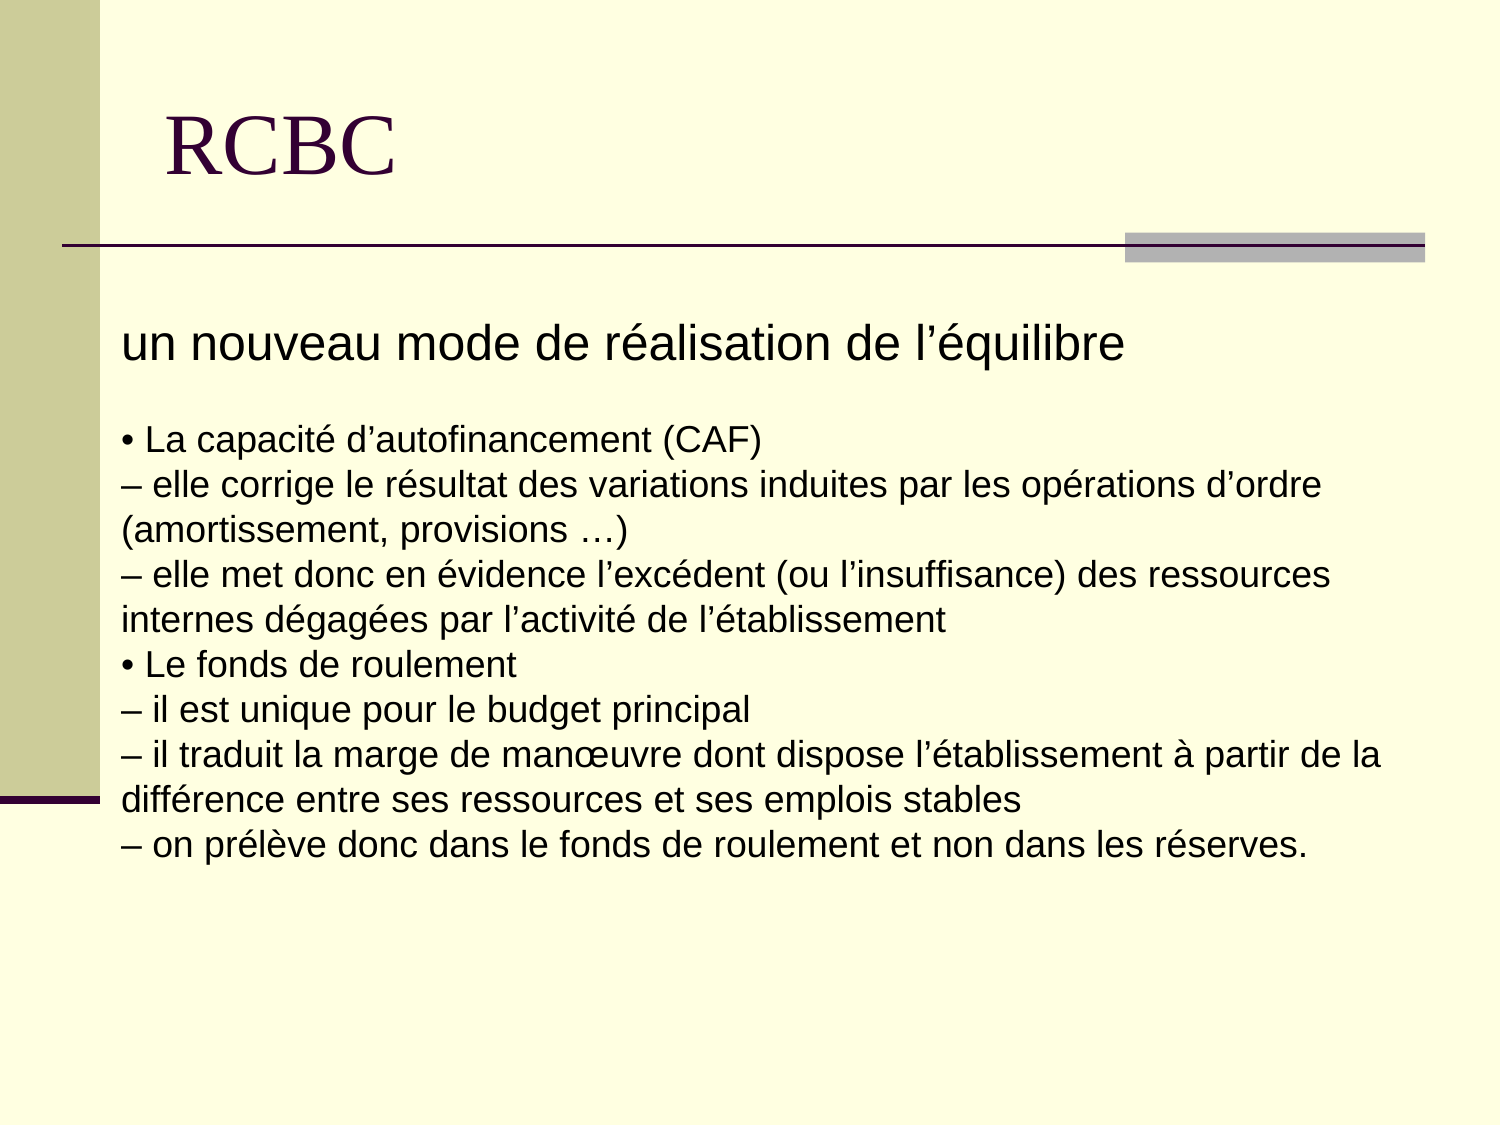

# RCBC
un nouveau mode de réalisation de l’équilibre
• La capacité d’autofinancement (CAF)
– elle corrige le résultat des variations induites par les opérations d’ordre (amortissement, provisions …)
– elle met donc en évidence l’excédent (ou l’insuffisance) des ressources internes dégagées par l’activité de l’établissement
• Le fonds de roulement
– il est unique pour le budget principal
– il traduit la marge de manœuvre dont dispose l’établissement à partir de la différence entre ses ressources et ses emplois stables
– on prélève donc dans le fonds de roulement et non dans les réserves.